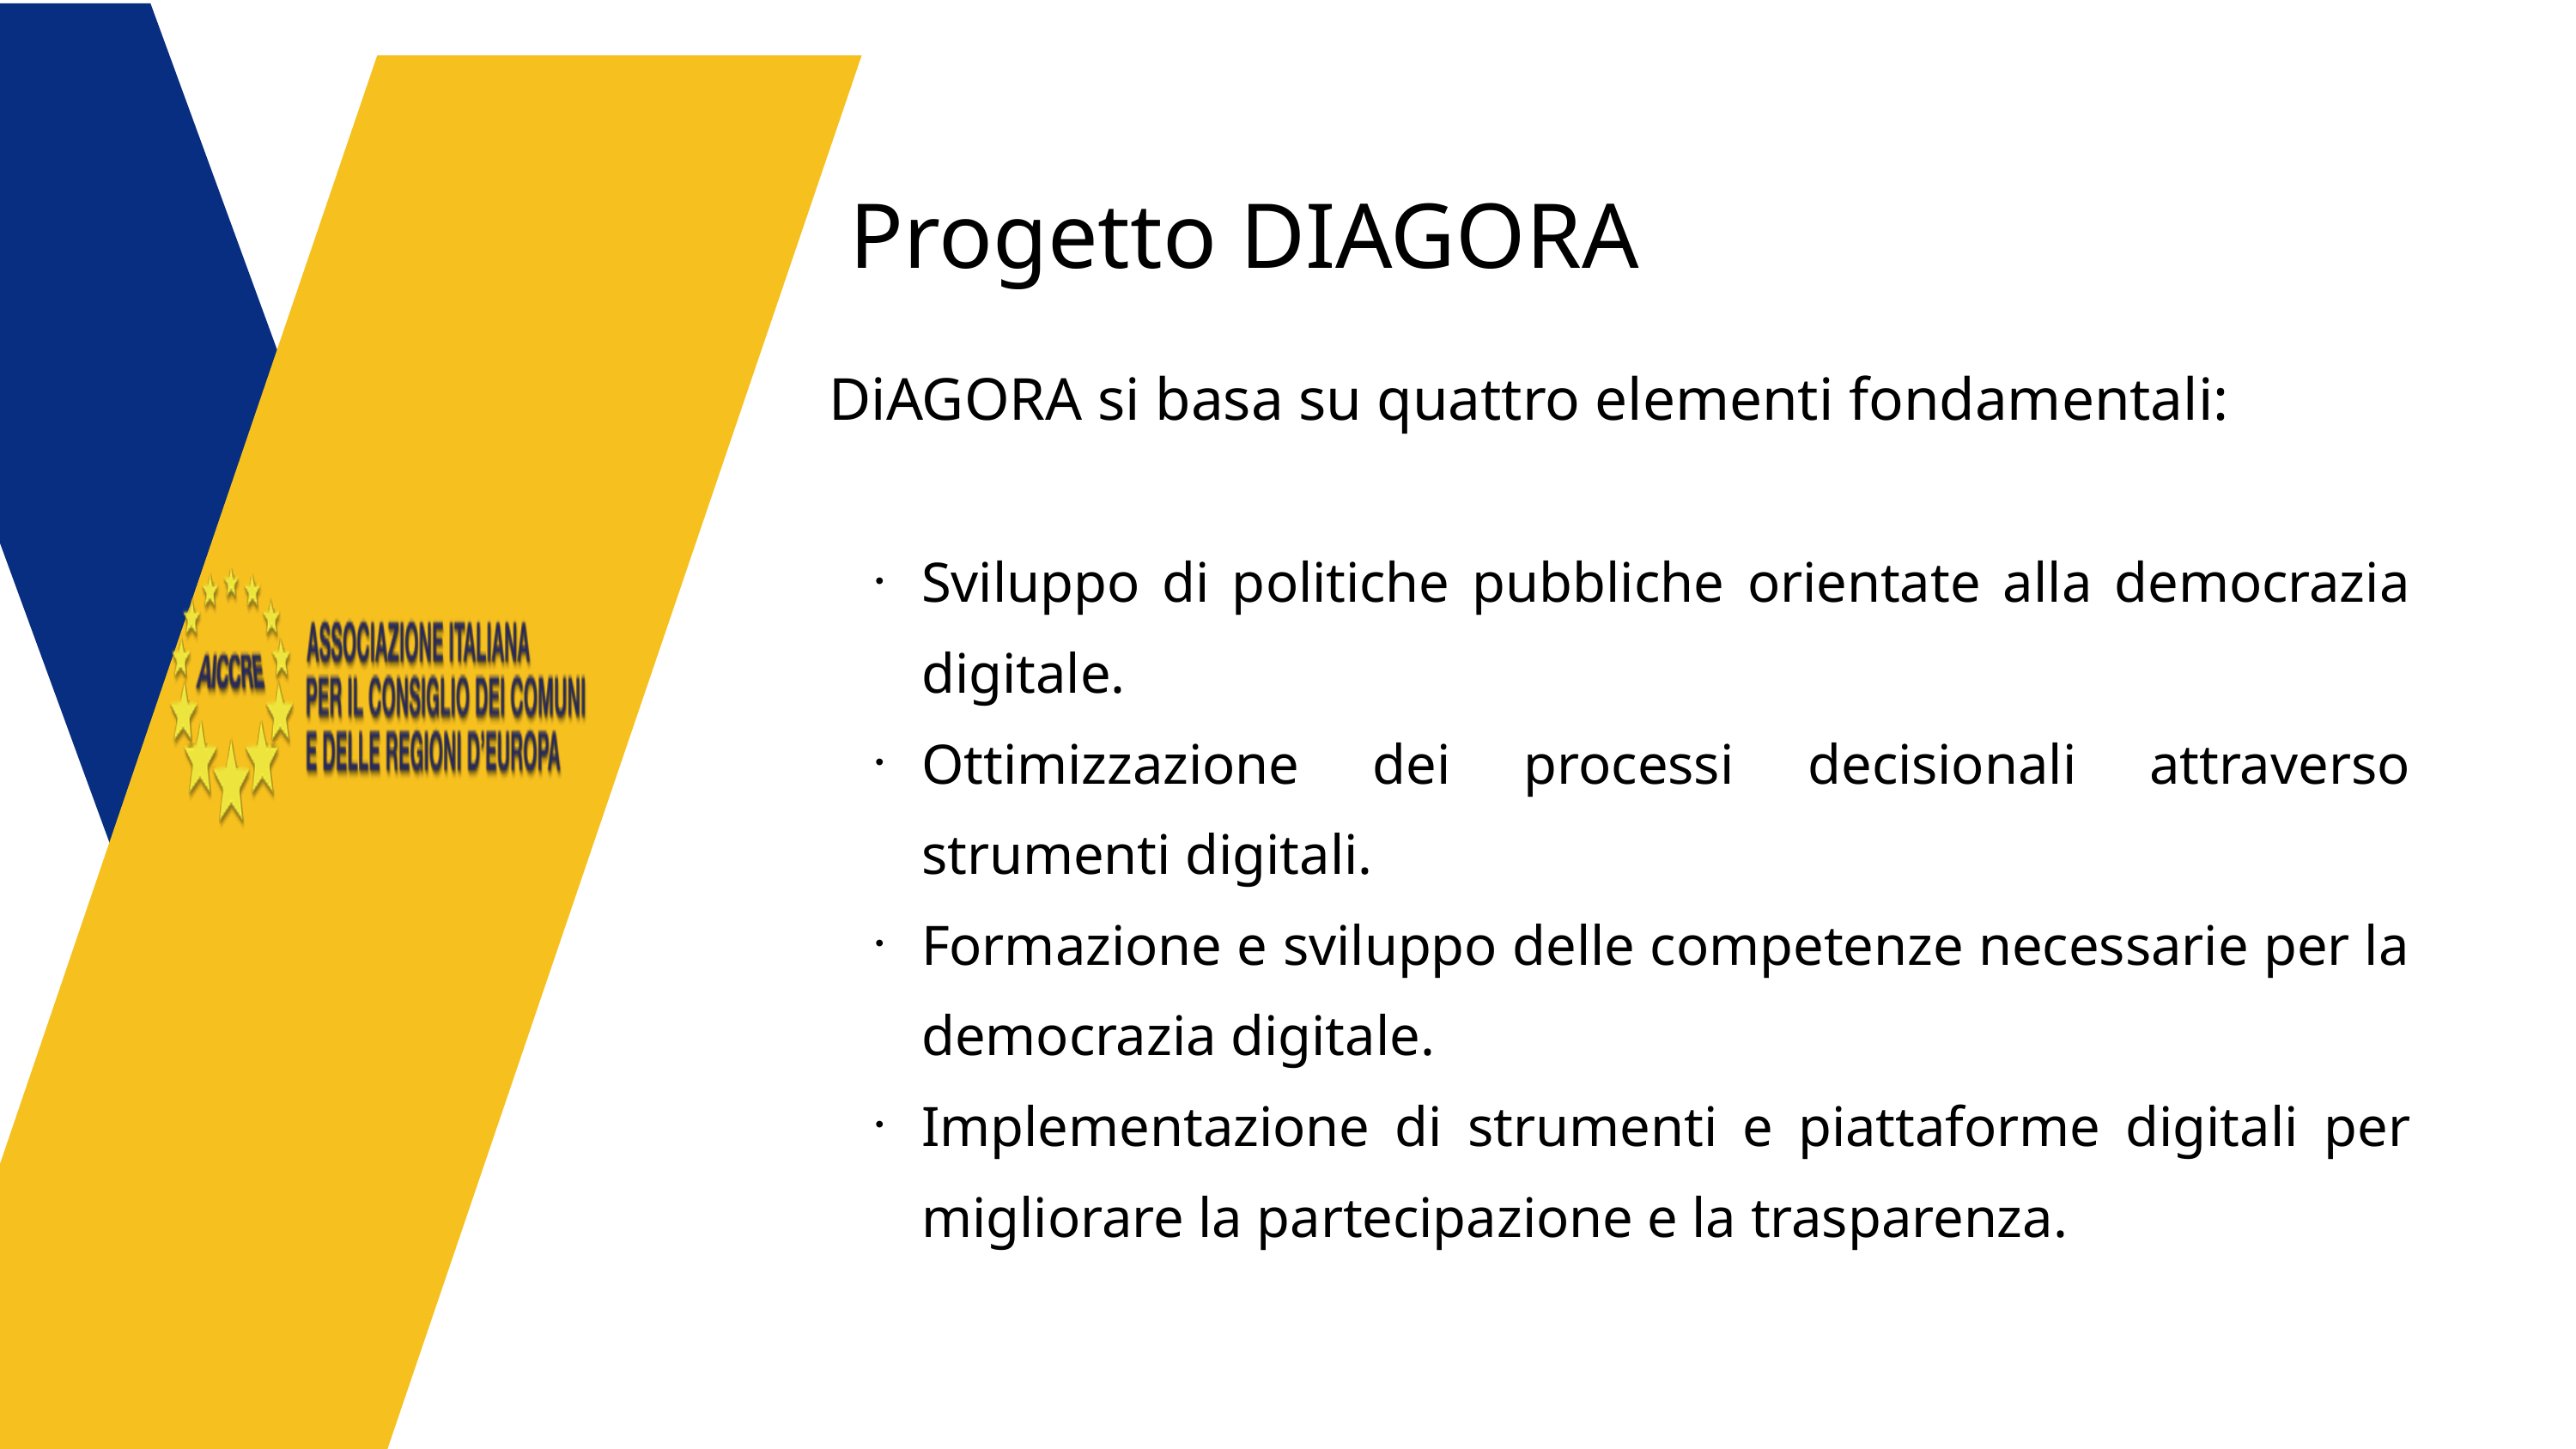

Progetto DIAGORA
DiAGORA si basa su quattro elementi fondamentali:
Sviluppo di politiche pubbliche orientate alla democrazia digitale.
Ottimizzazione dei processi decisionali attraverso strumenti digitali.
Formazione e sviluppo delle competenze necessarie per la democrazia digitale.
Implementazione di strumenti e piattaforme digitali per migliorare la partecipazione e la trasparenza.